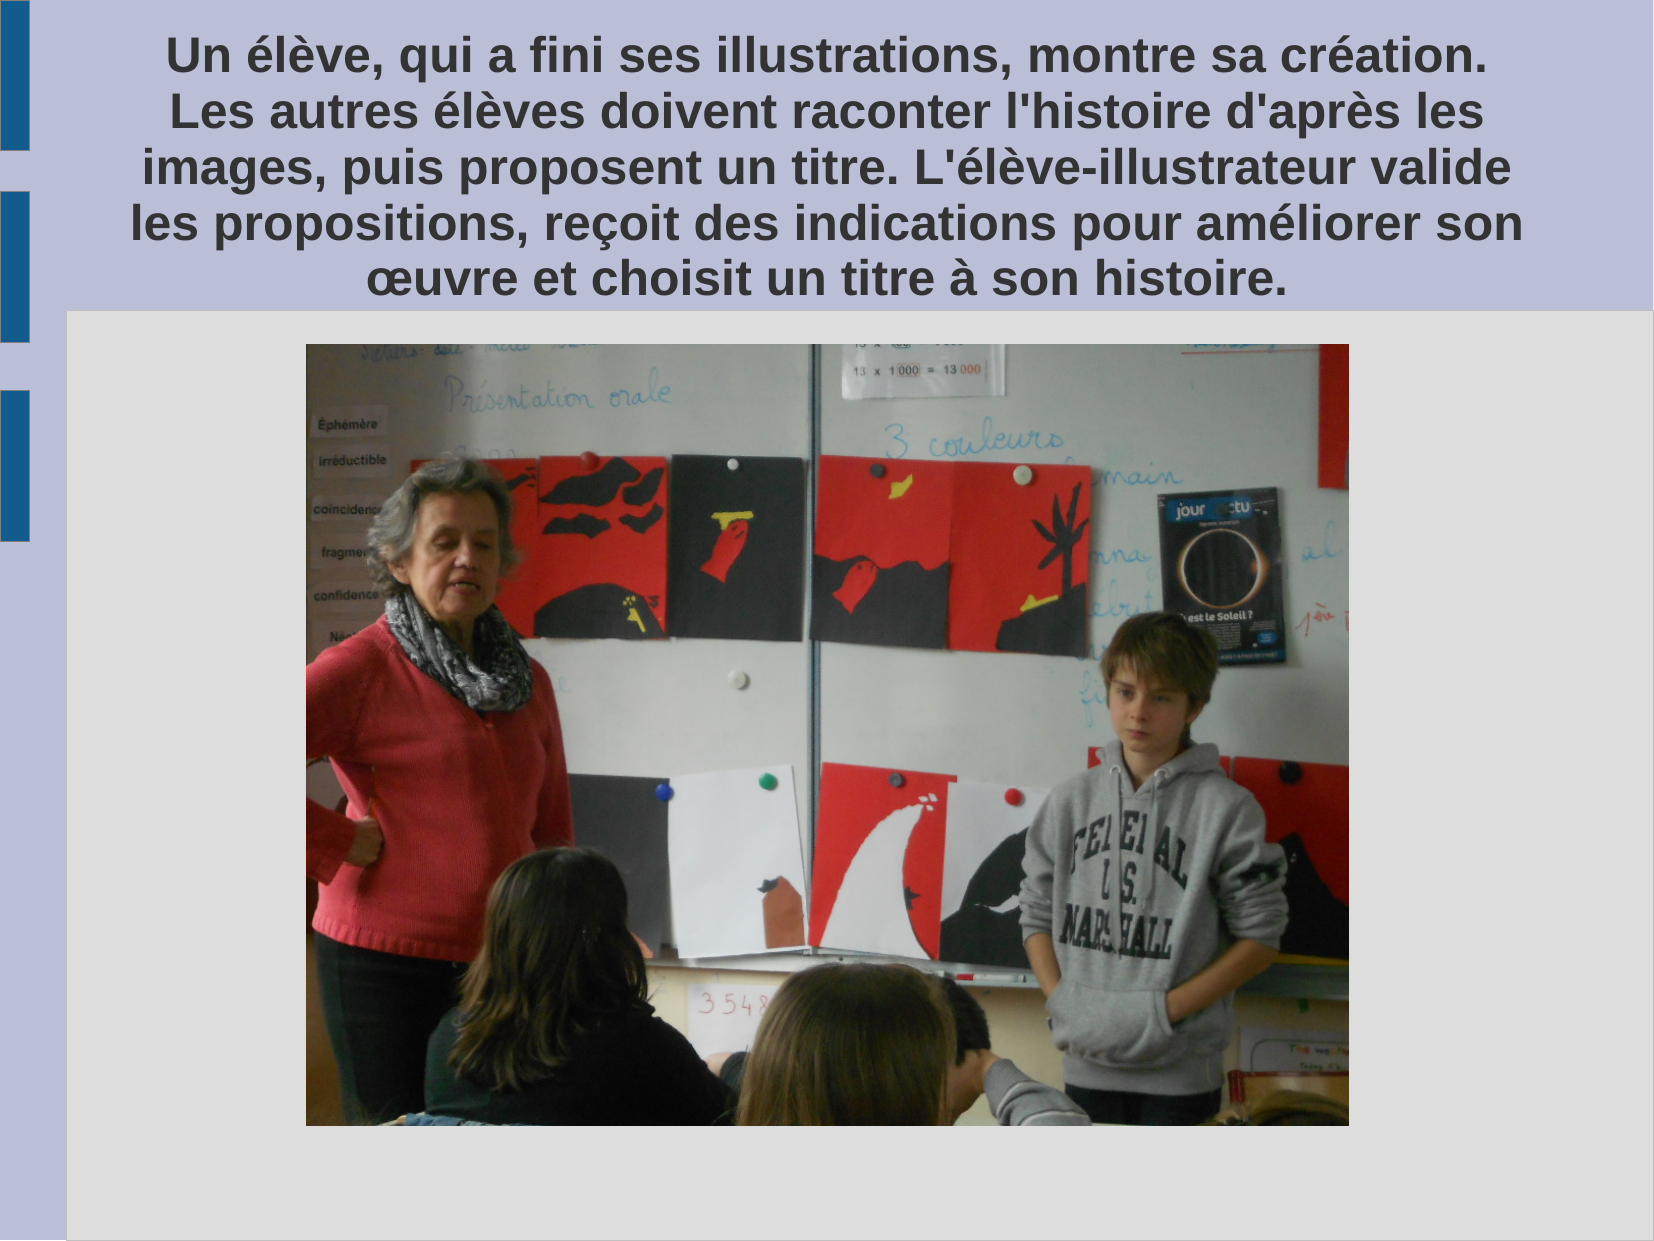

# Un élève, qui a fini ses illustrations, montre sa création. Les autres élèves doivent raconter l'histoire d'après les images, puis proposent un titre. L'élève-illustrateur valide les propositions, reçoit des indications pour améliorer son œuvre et choisit un titre à son histoire.